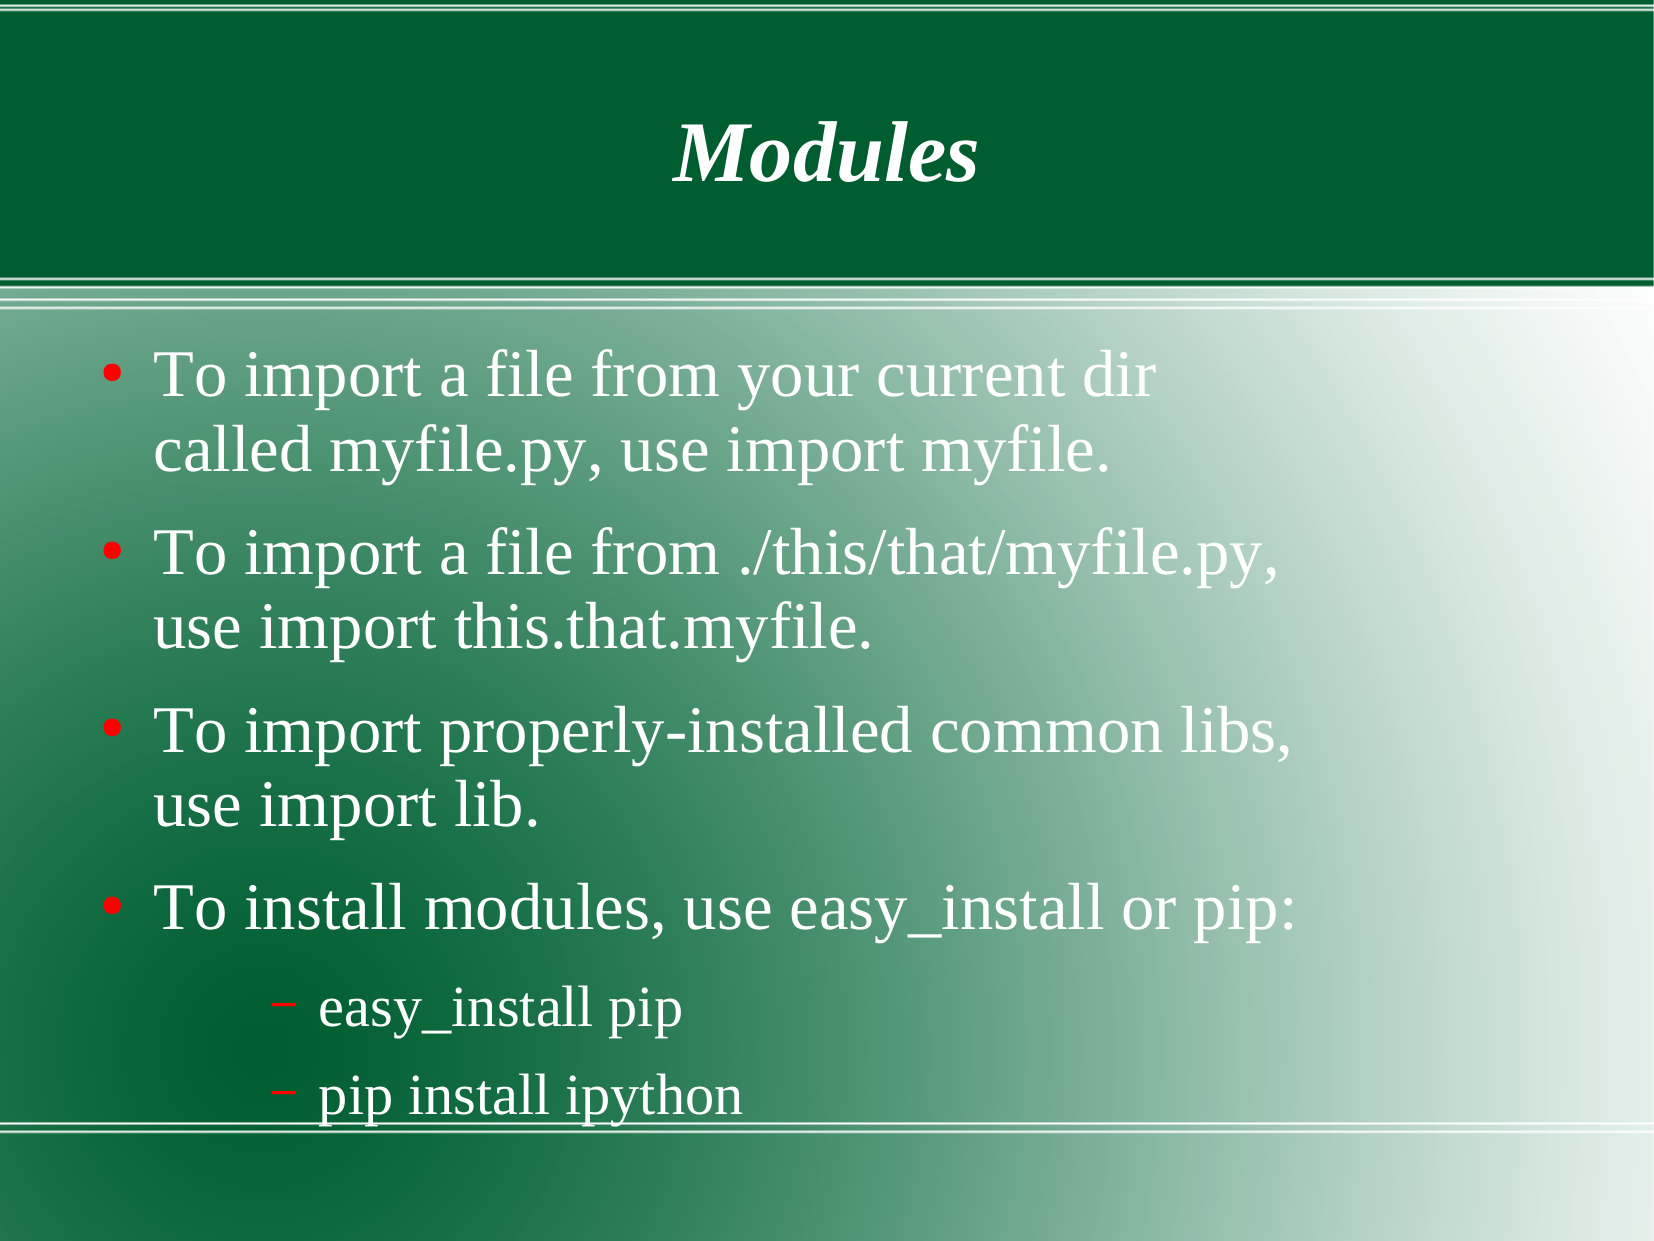

# Modules
To import a file from your current dir
called myfile.py, use import myfile.
To import a file from ./this/that/myfile.py,
use import this.that.myfile.
To import properly-installed common libs,
use import lib.
To install modules, use easy_install or pip:
easy_install pip
pip install ipython